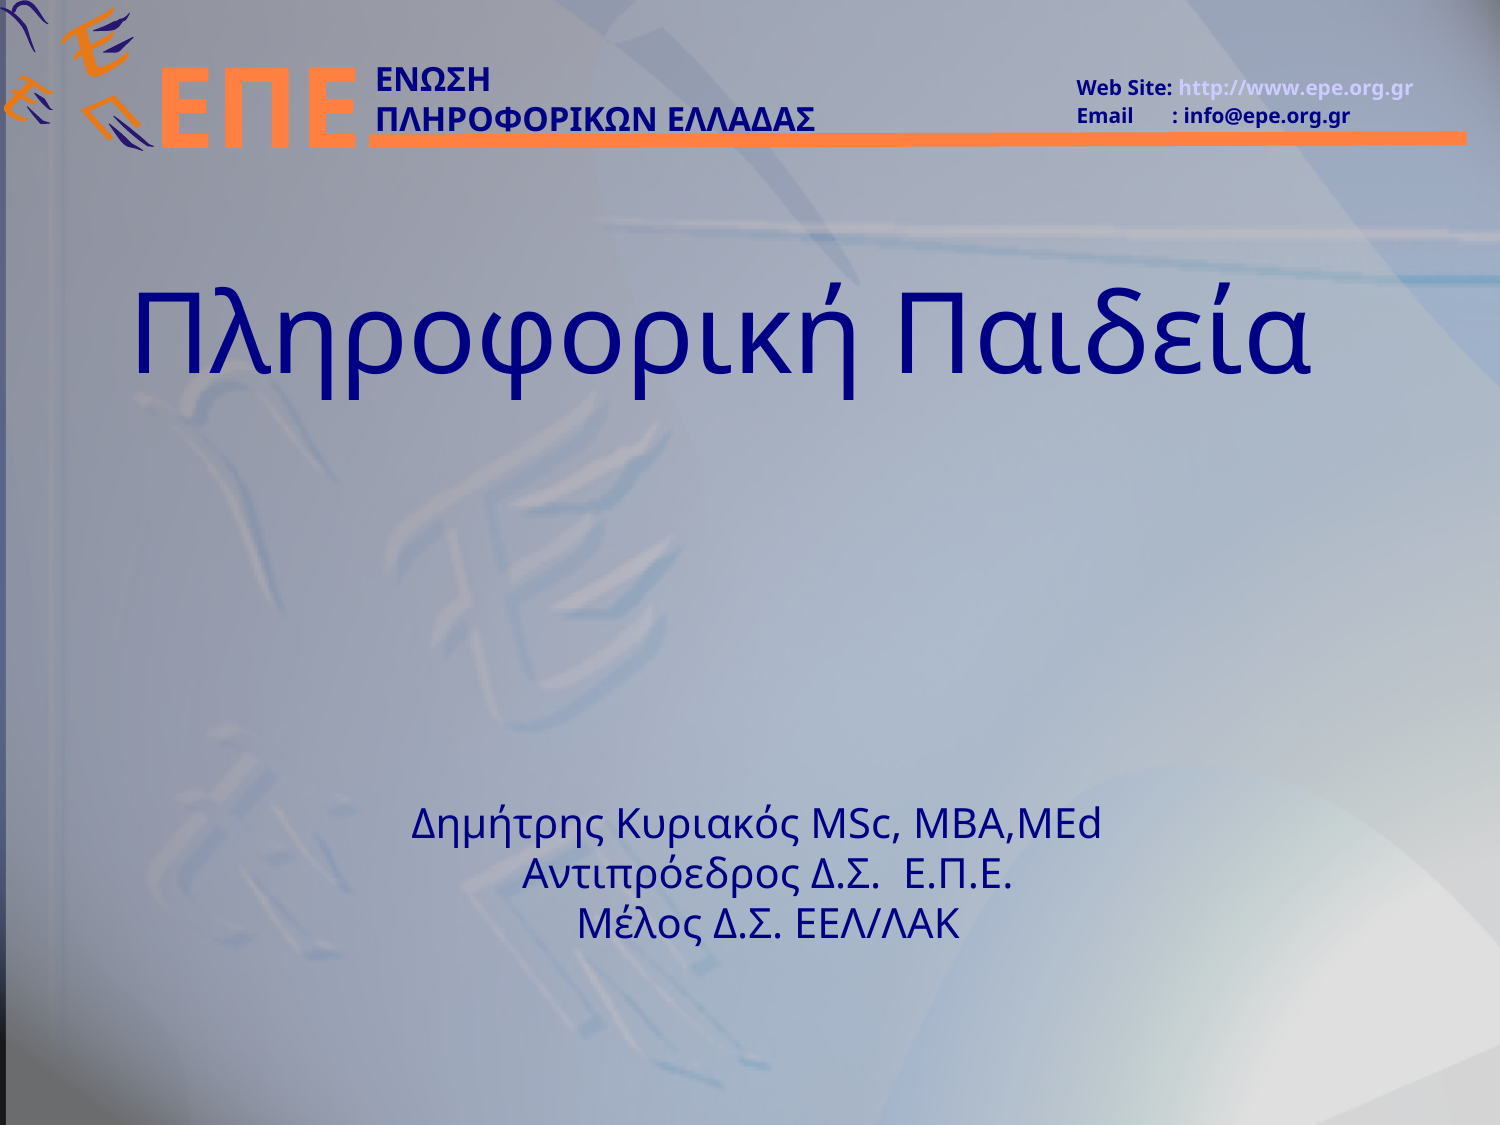

# Πληροφορική Παιδεία
Δημήτρης Κυριακός MSc, MBA,MEd
Αντιπρόεδρος Δ.Σ. Ε.Π.Ε.
Μέλος Δ.Σ. ΕΕΛ/ΛΑΚ